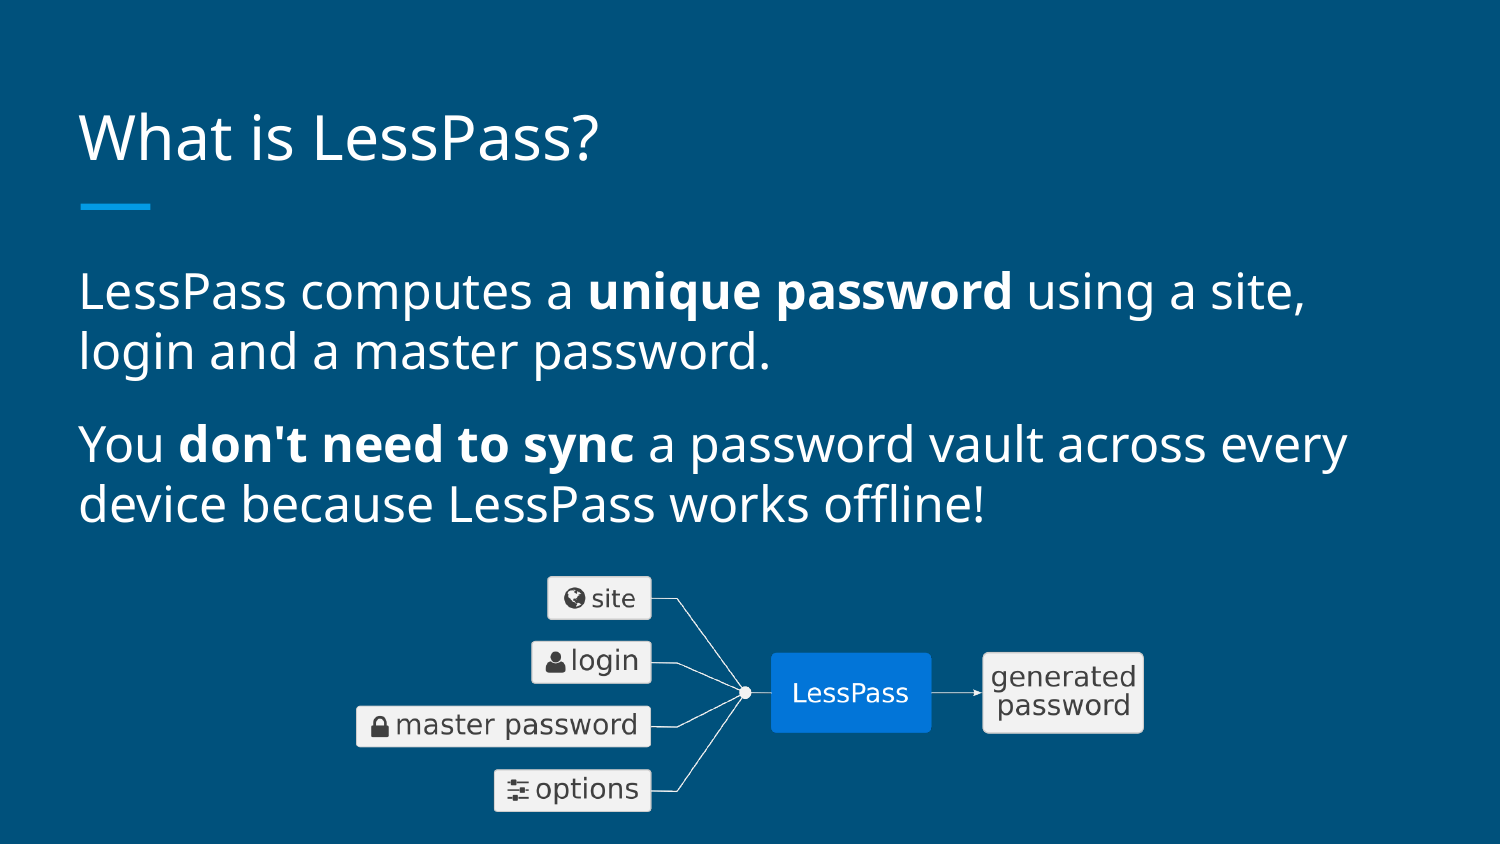

# What is LessPass?
LessPass computes a unique password using a site, login and a master password.
You don't need to sync a password vault across every device because LessPass works offline!